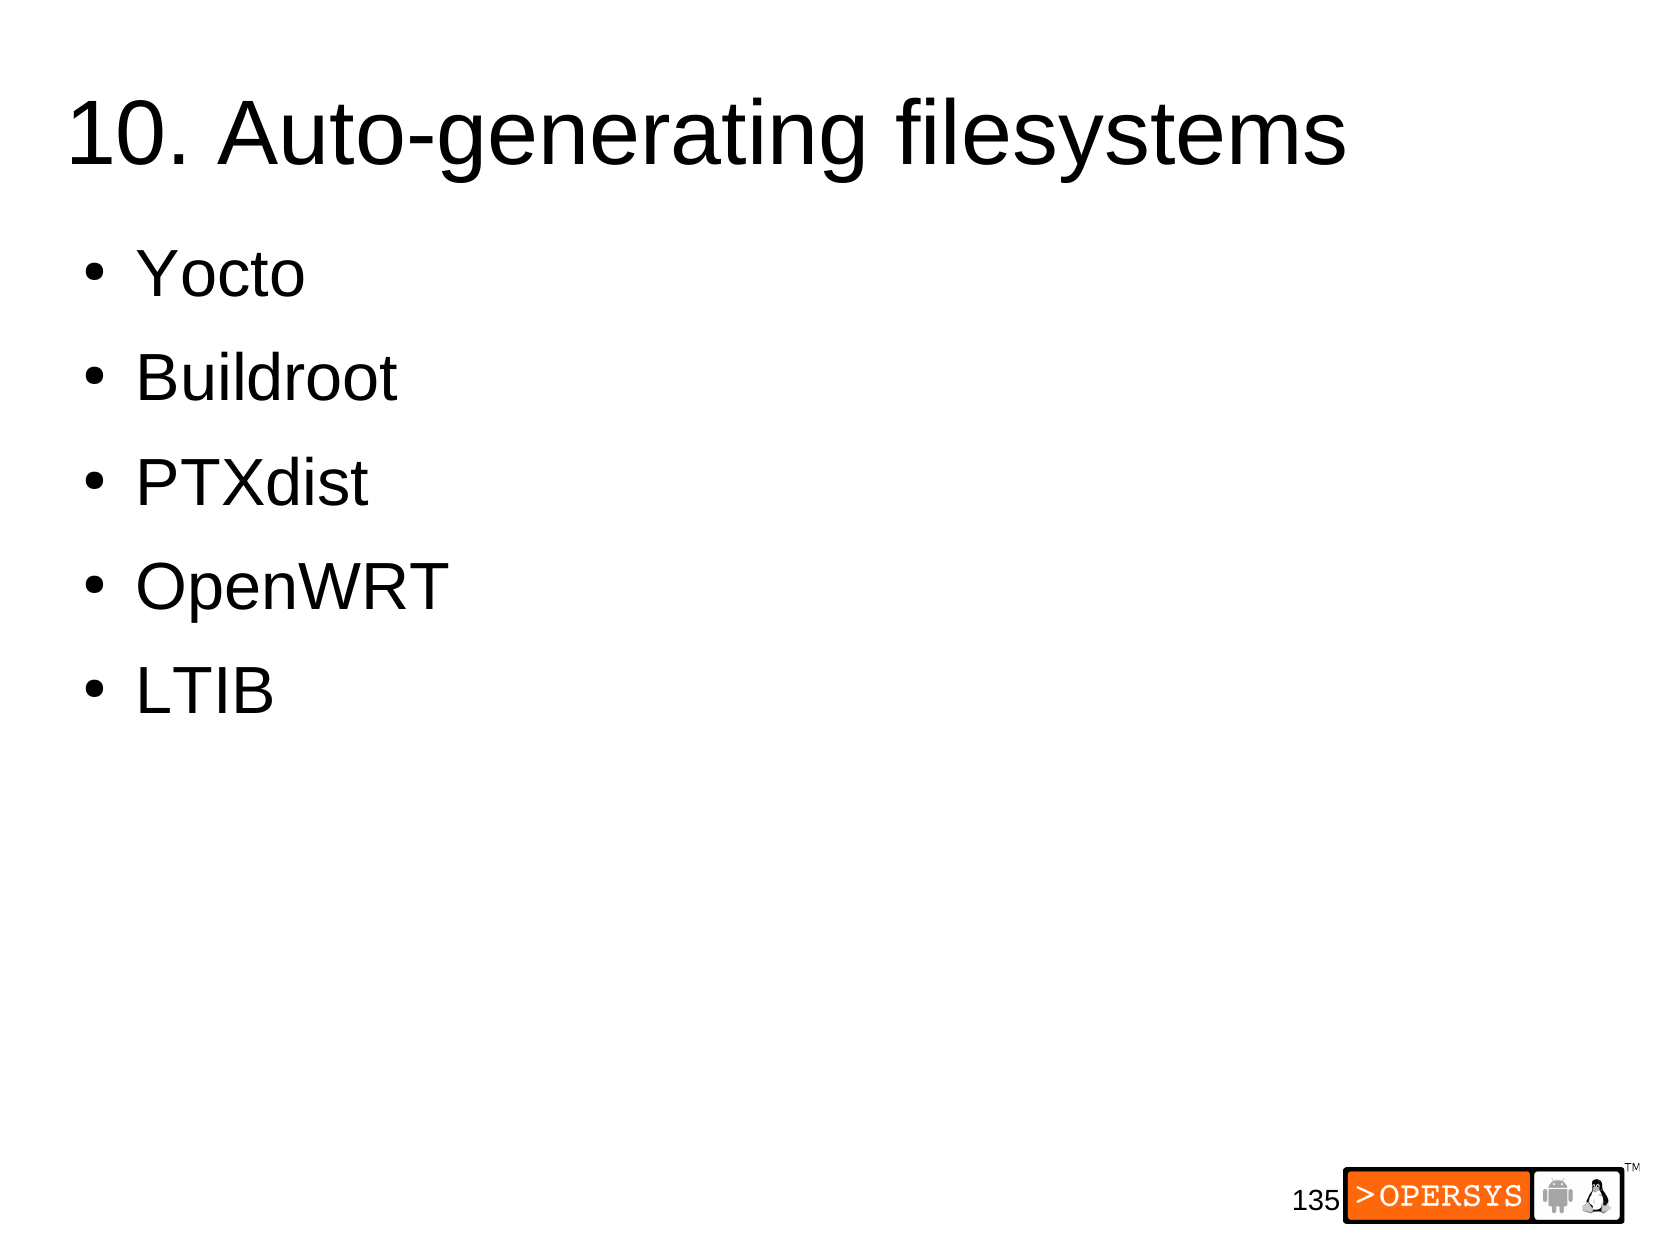

# 10. Auto-generating filesystems
Yocto
Buildroot
PTXdist
OpenWRT
LTIB